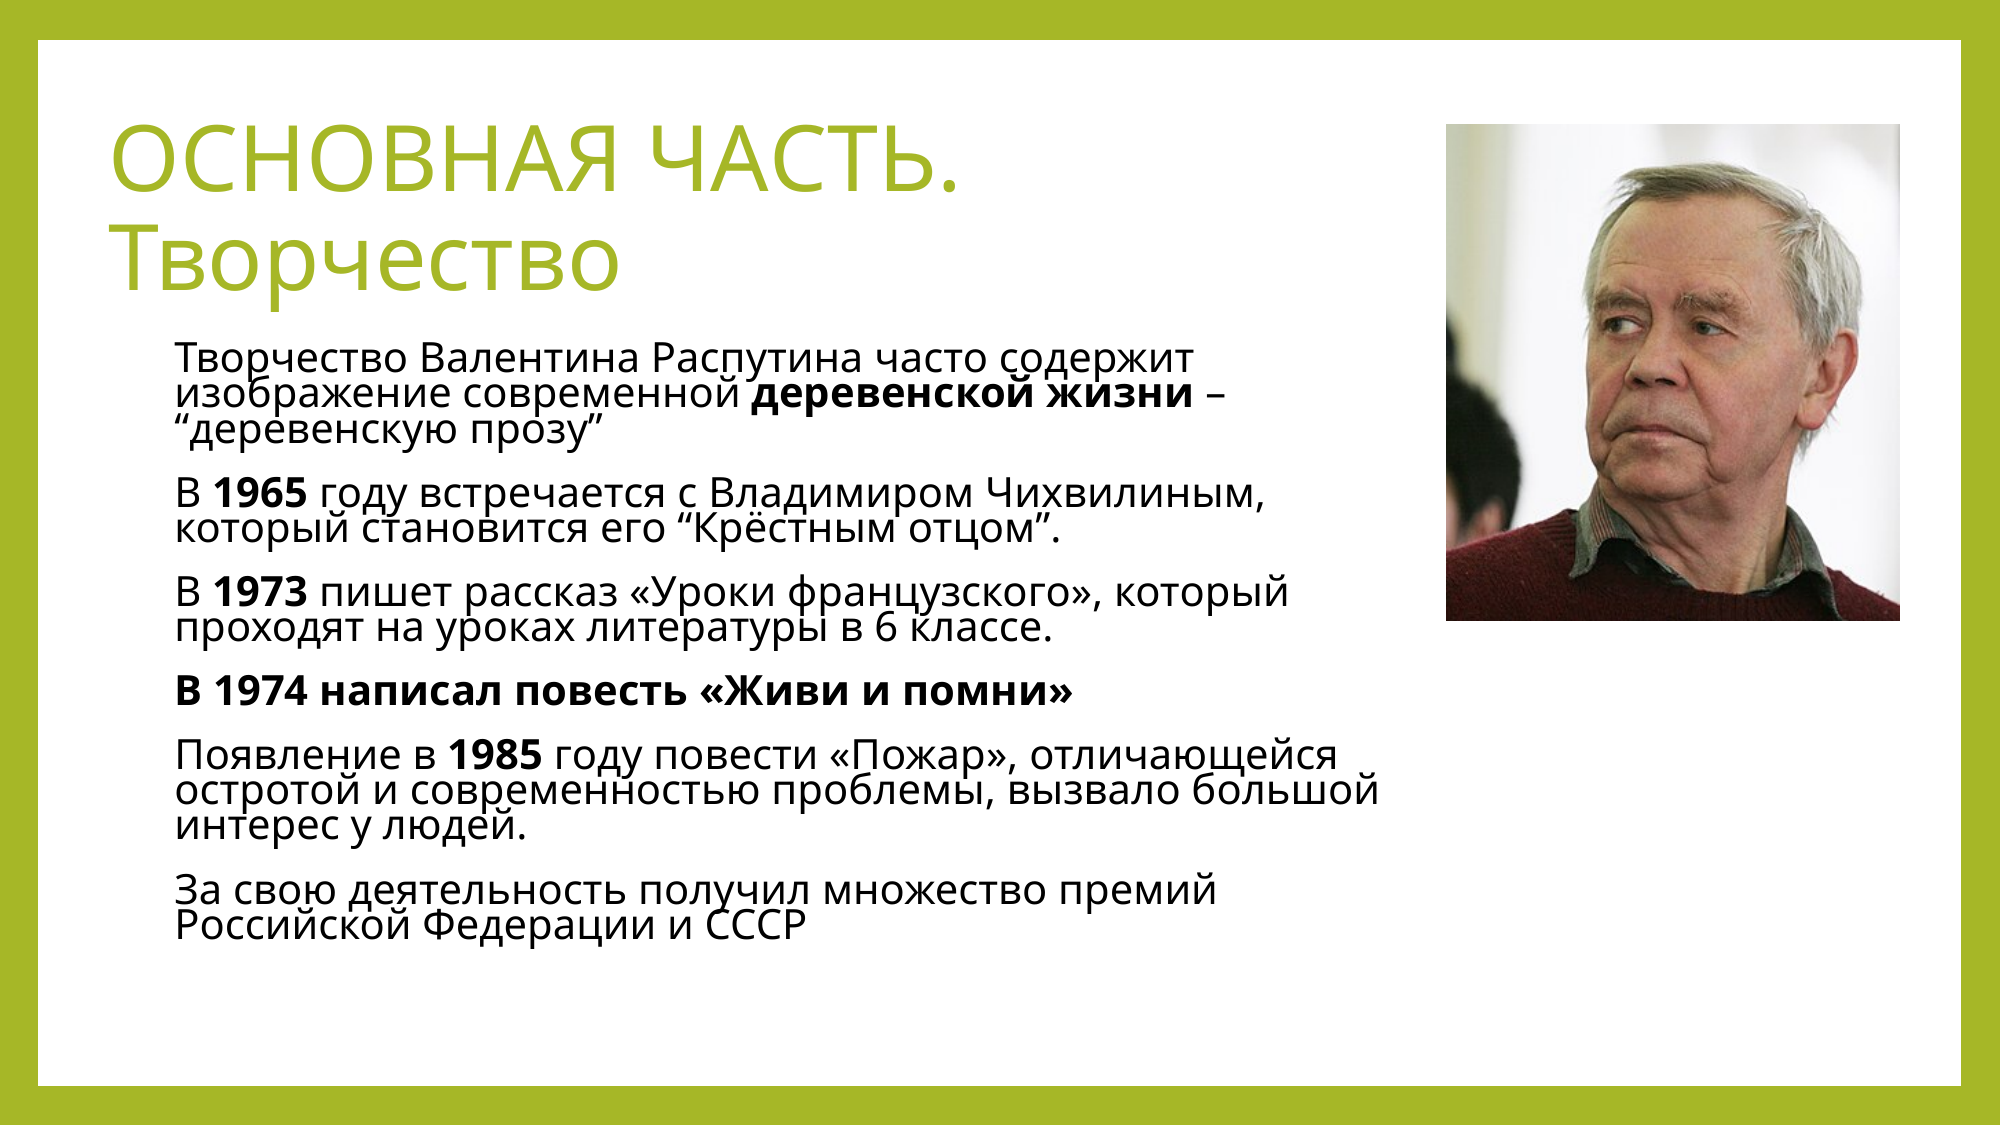

# ОСНОВНАЯ ЧАСТЬ. Творчество
Творчество Валентина Распутина часто содержит изображение современной деревенской жизни – “деревенскую прозу”
В 1965 году встречается с Владимиром Чихвилиным, который становится его “Крёстным отцом”.
В 1973 пишет рассказ «Уроки французского», который проходят на уроках литературы в 6 классе.
В 1974 написал повесть «Живи и помни»
Появление в 1985 году повести «Пожар», отличающейся остротой и современностью проблемы, вызвало большой интерес у людей.
За свою деятельность получил множество премий Российской Федерации и СССР